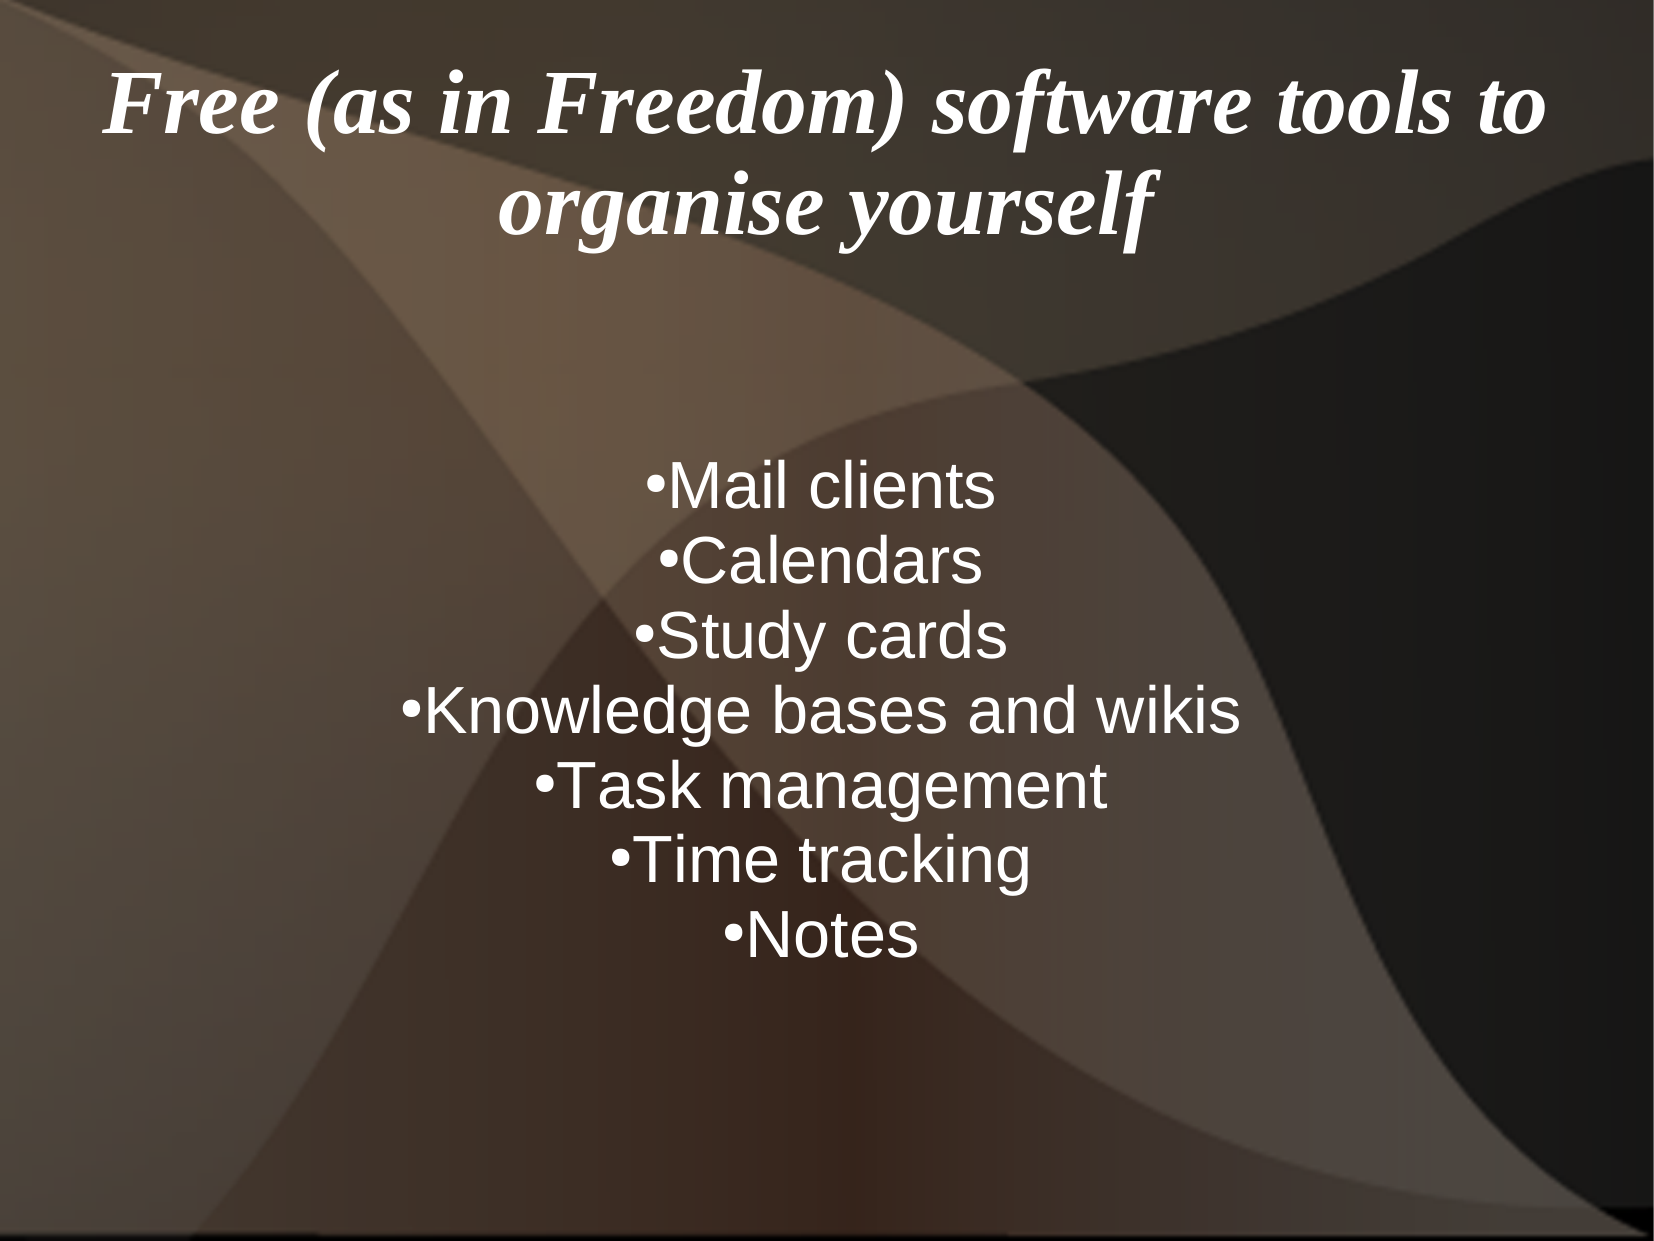

# Free (as in Freedom) software tools to organise yourself
Mail clients
Calendars
Study cards
Knowledge bases and wikis
Task management
Time tracking
Notes